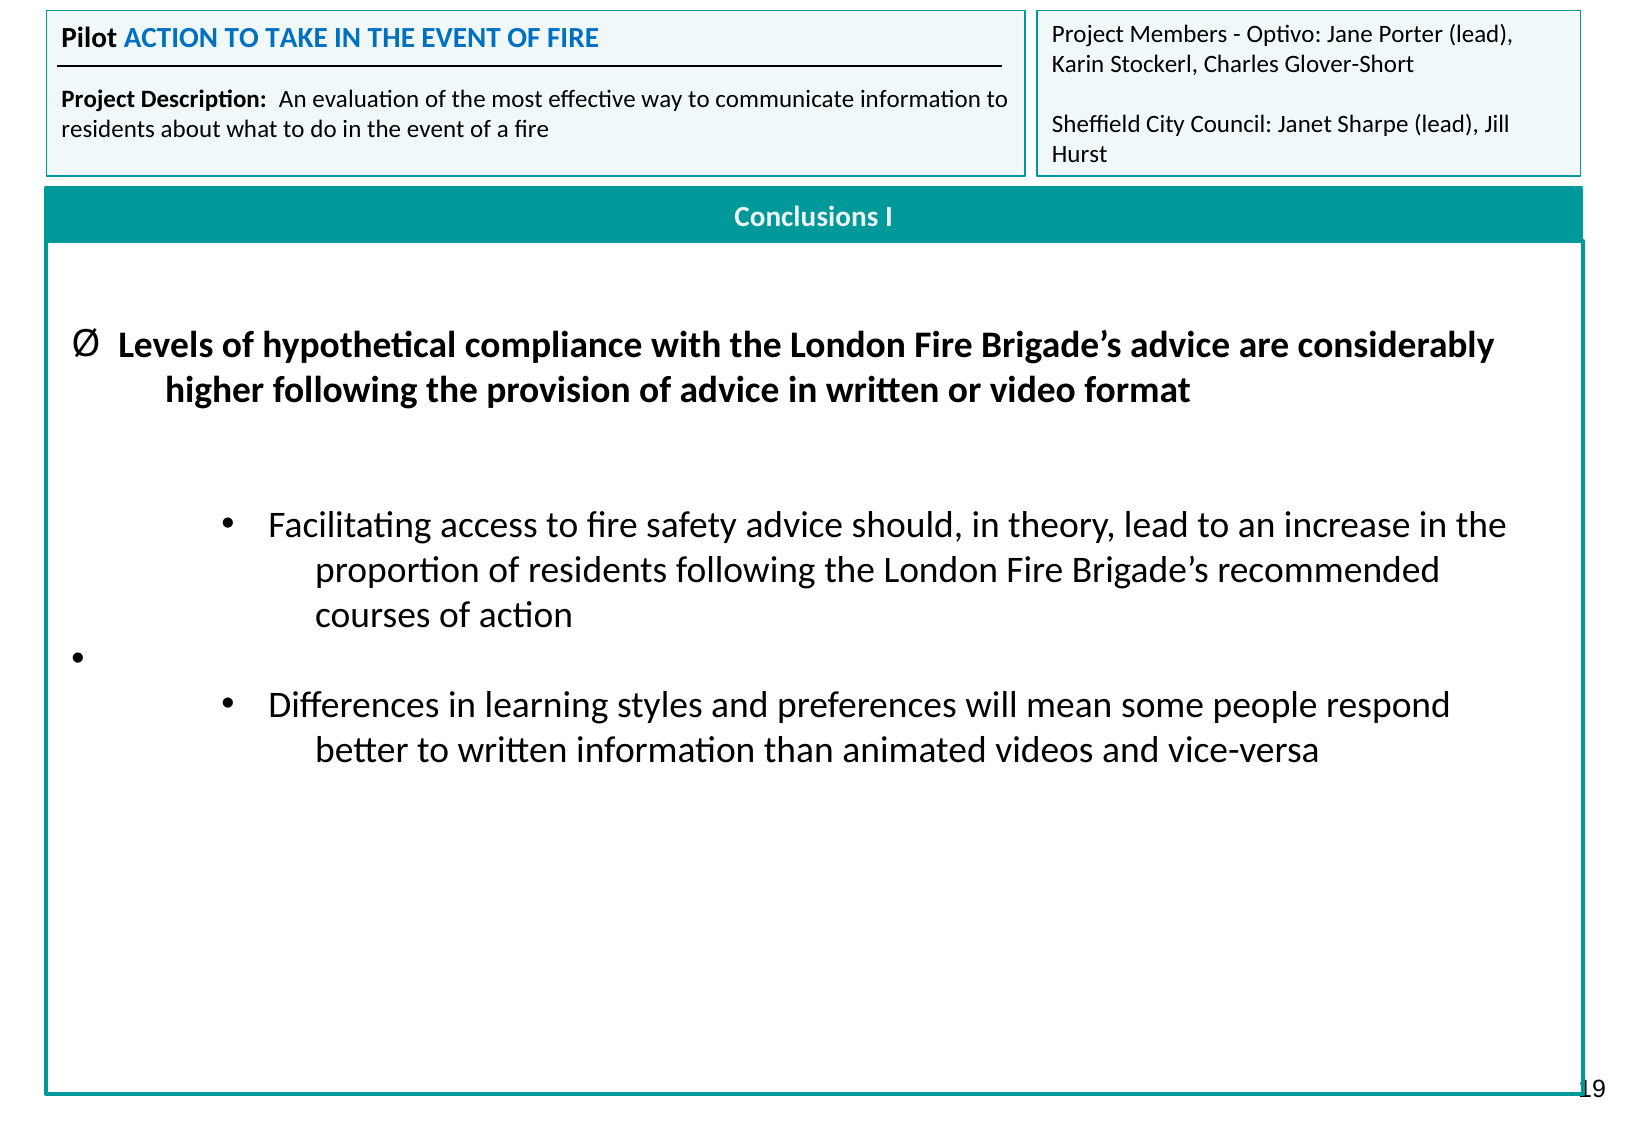

Pilot Action to take in the event of fire
Project Description: An evaluation of the most effective way to communicate information to residents about what to do in the event of a fire
Project Members - Optivo: Jane Porter (lead), Karin Stockerl, Charles Glover-Short
Sheffield City Council: Janet Sharpe (lead), Jill Hurst
Conclusions I
Levels of hypothetical compliance with the London Fire Brigade’s advice are considerably higher following the provision of advice in written or video format
Facilitating access to fire safety advice should, in theory, lead to an increase in the proportion of residents following the London Fire Brigade’s recommended courses of action
Differences in learning styles and preferences will mean some people respond better to written information than animated videos and vice-versa